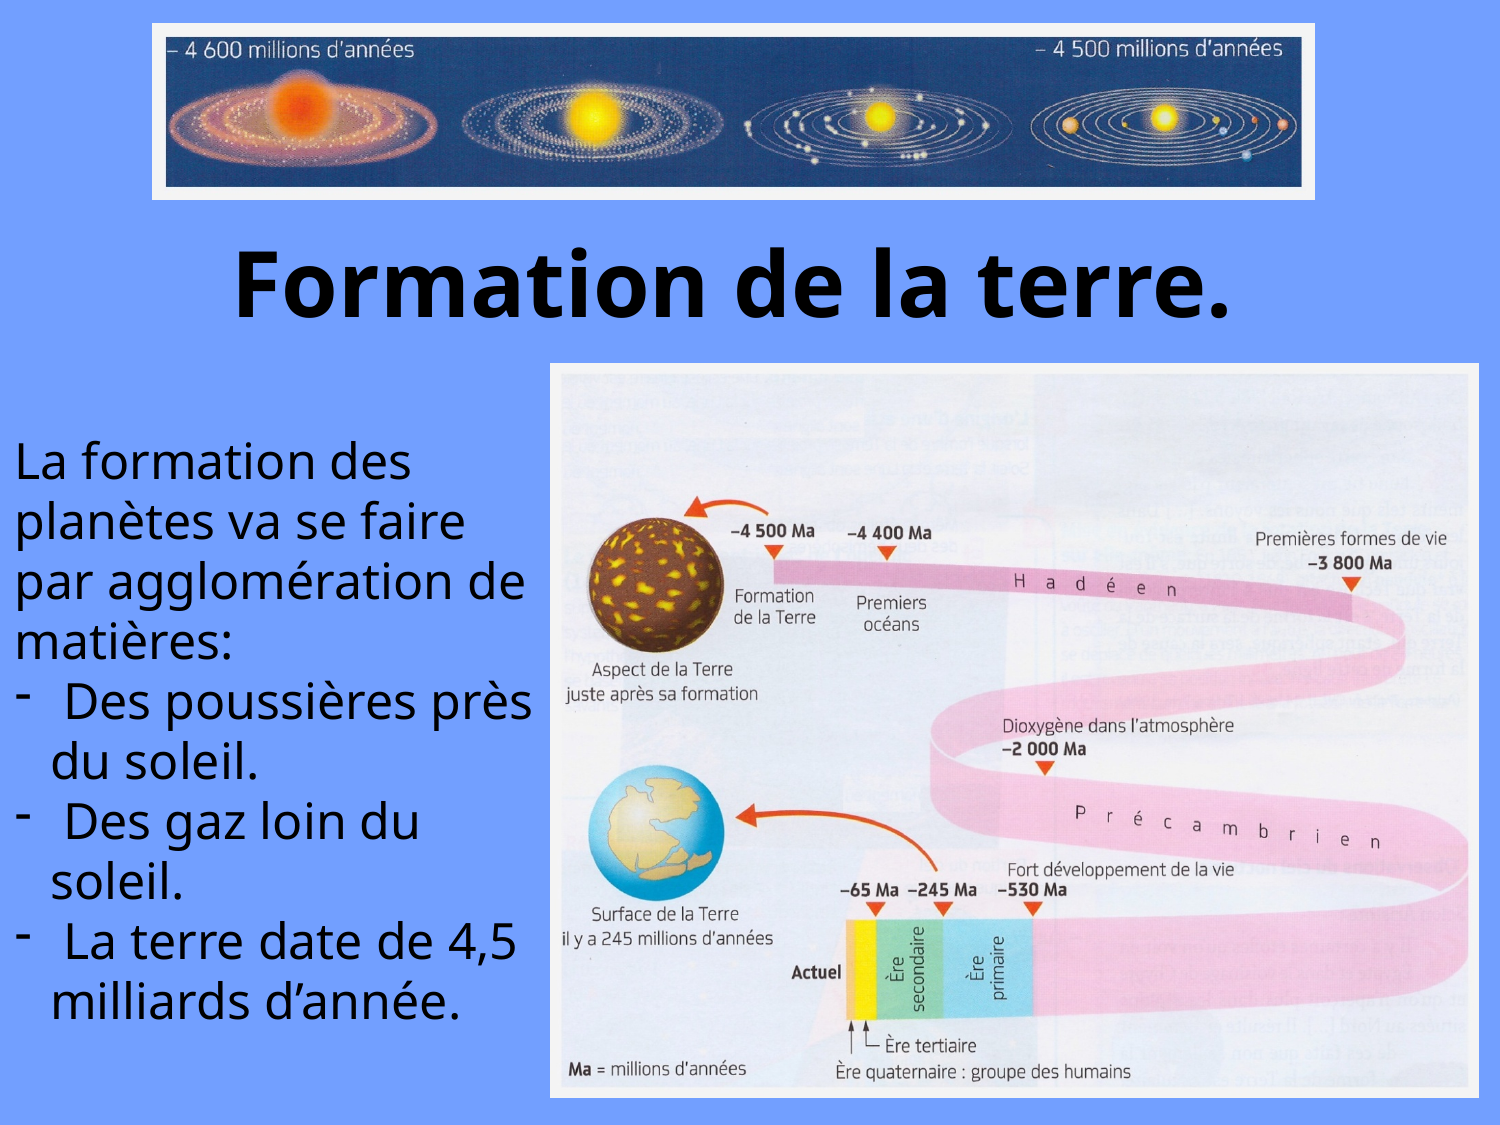

Formation de la terre.
La formation des planètes va se faire par agglomération de matières:
 Des poussières près du soleil.
 Des gaz loin du soleil.
 La terre date de 4,5 milliards d’année.